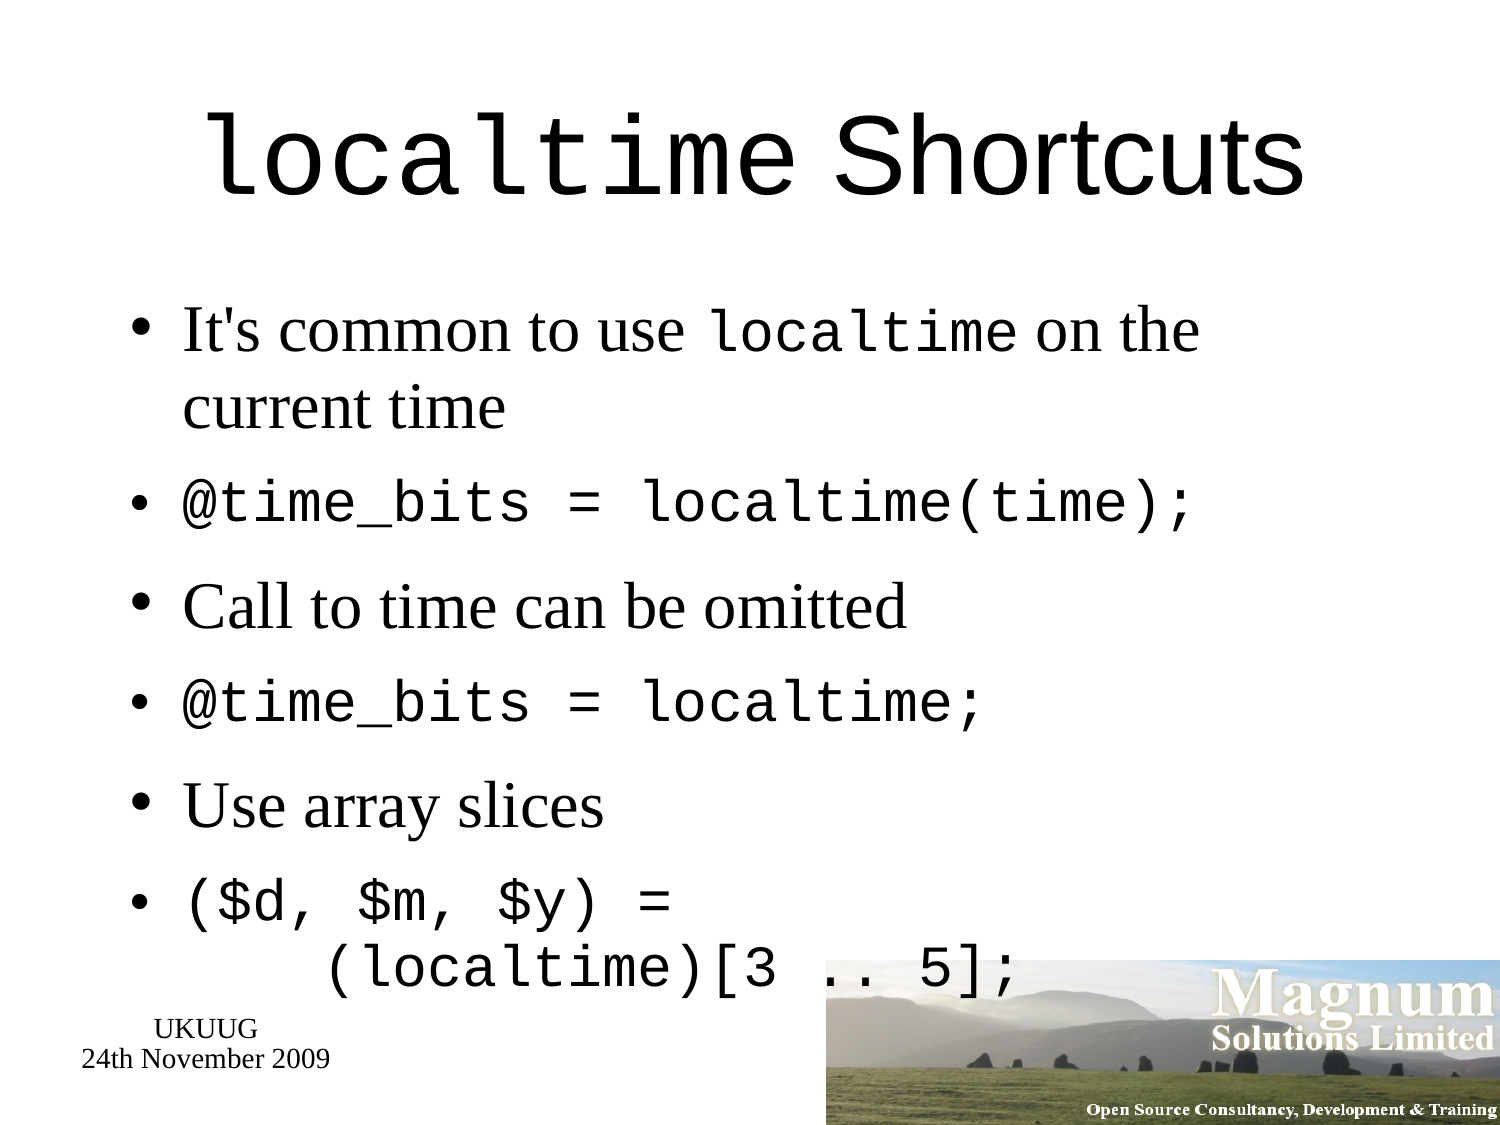

# localtime Shortcuts
It's common to use localtime on the current time
@time_bits = localtime(time);
Call to time can be omitted
@time_bits = localtime;
Use array slices
($d, $m, $y) =
 (localtime)[3 .. 5];
76